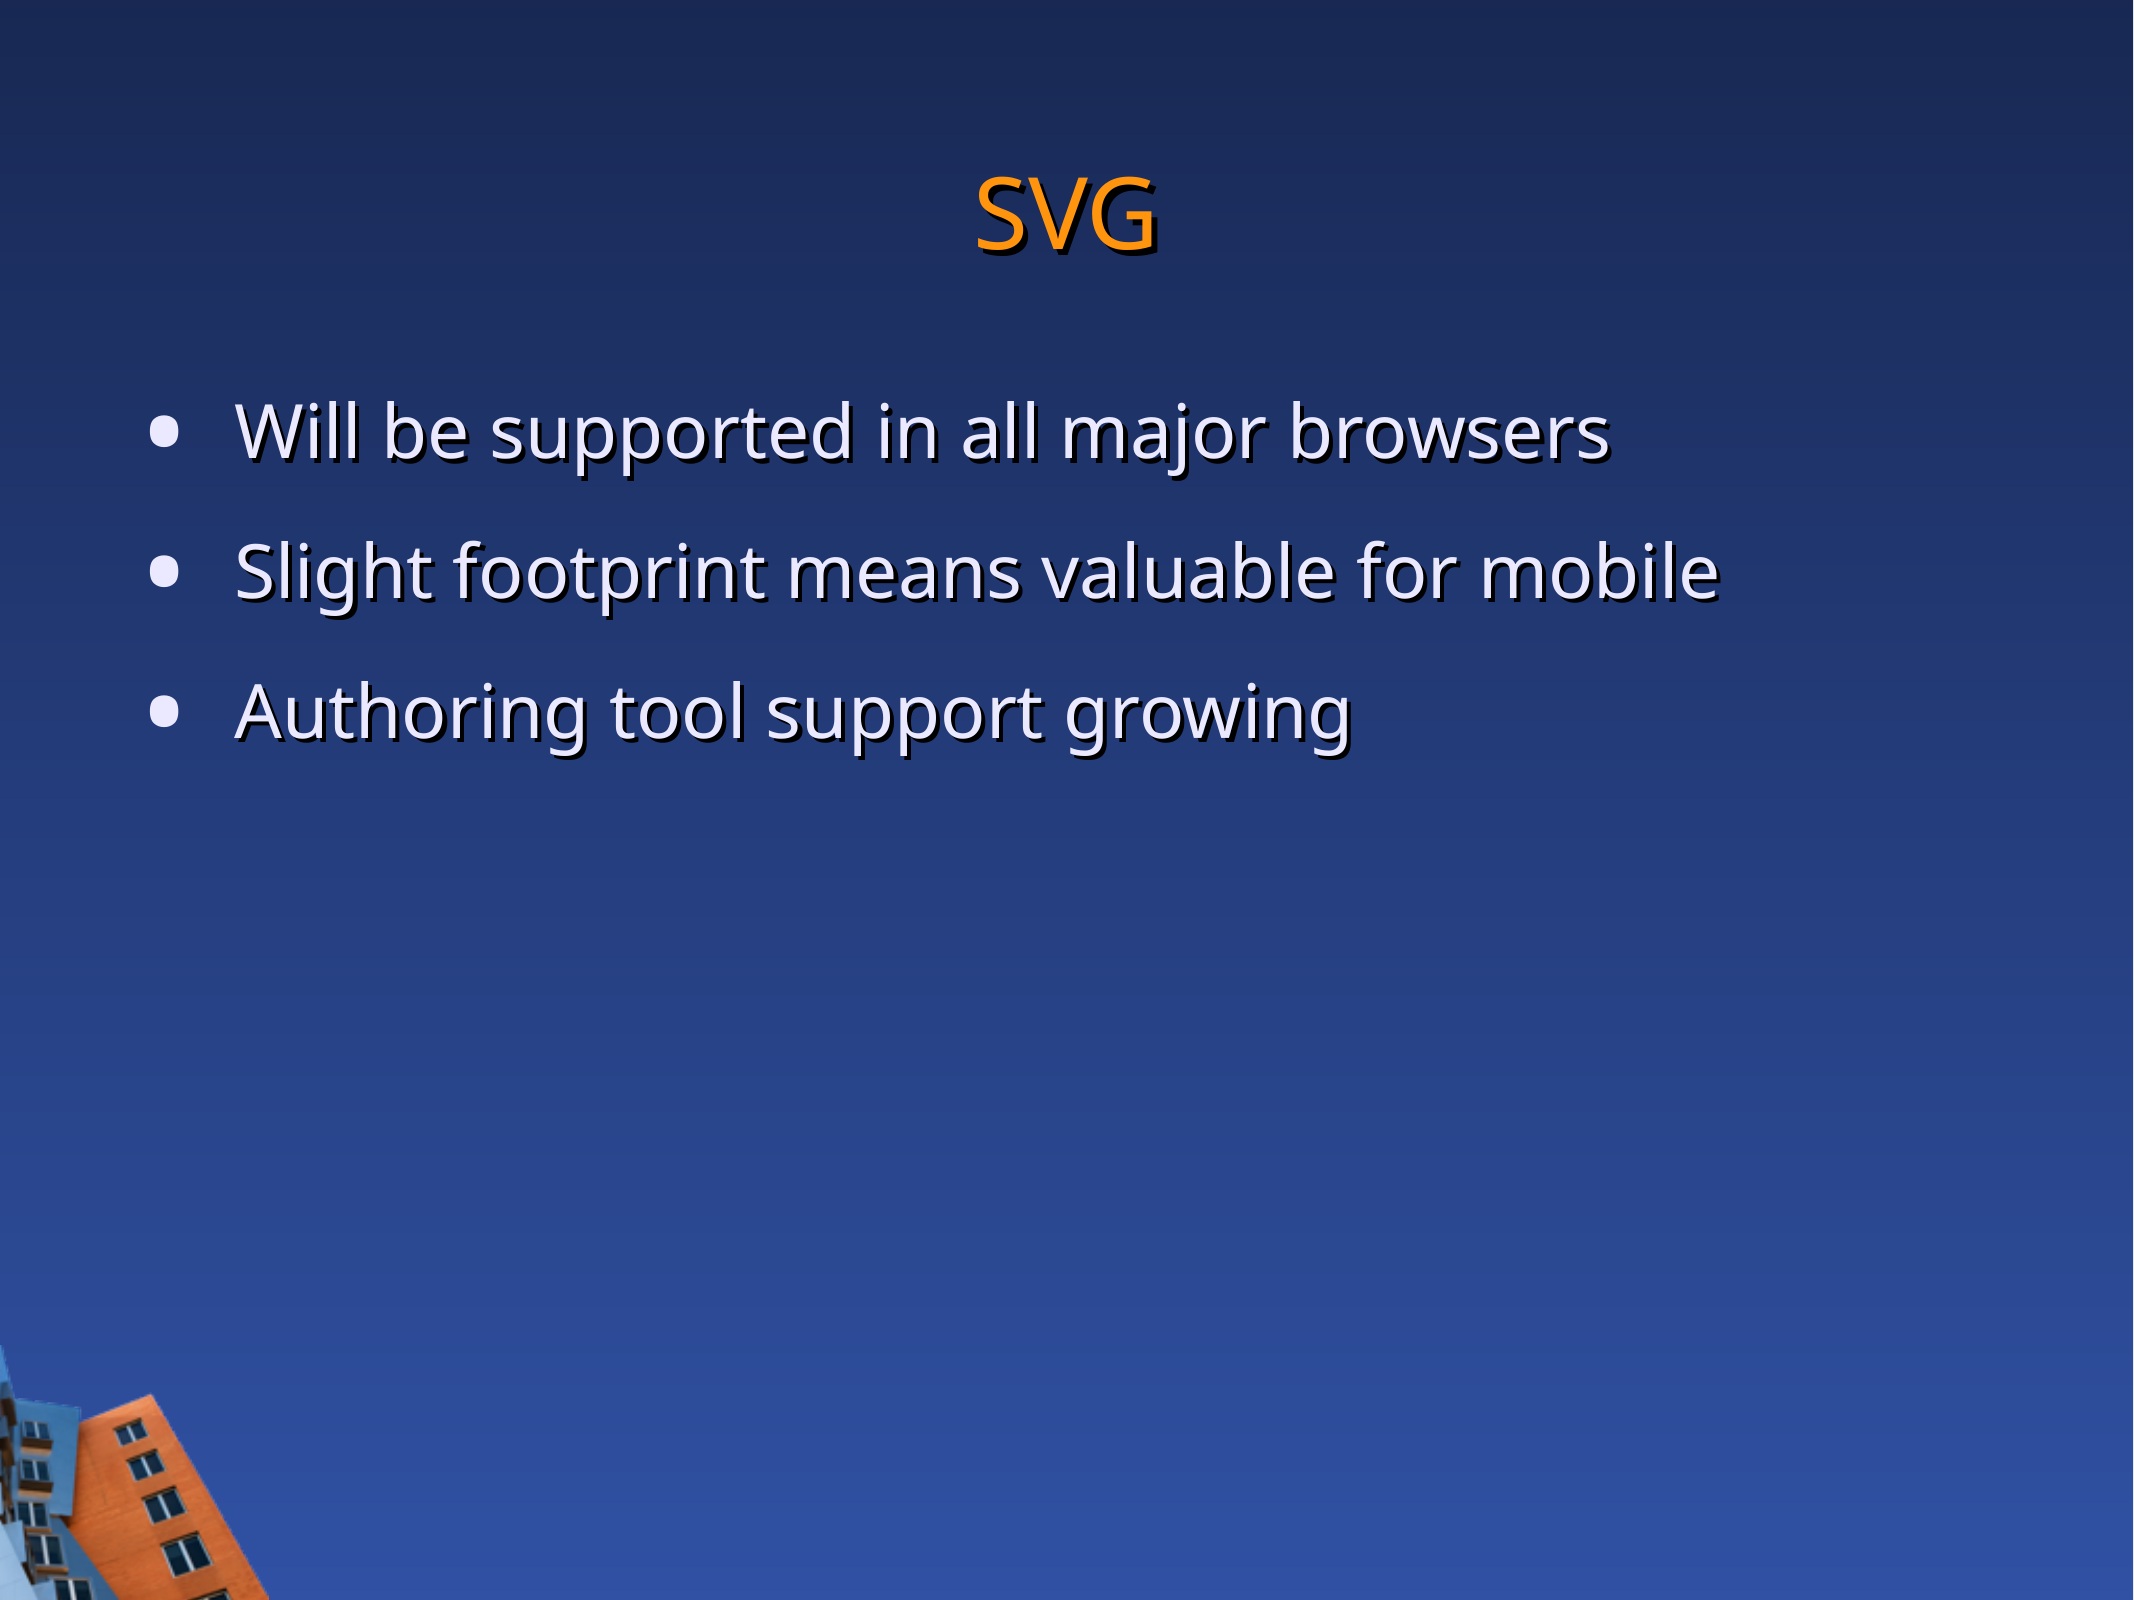

# SVG
Will be supported in all major browsers
Slight footprint means valuable for mobile
Authoring tool support growing